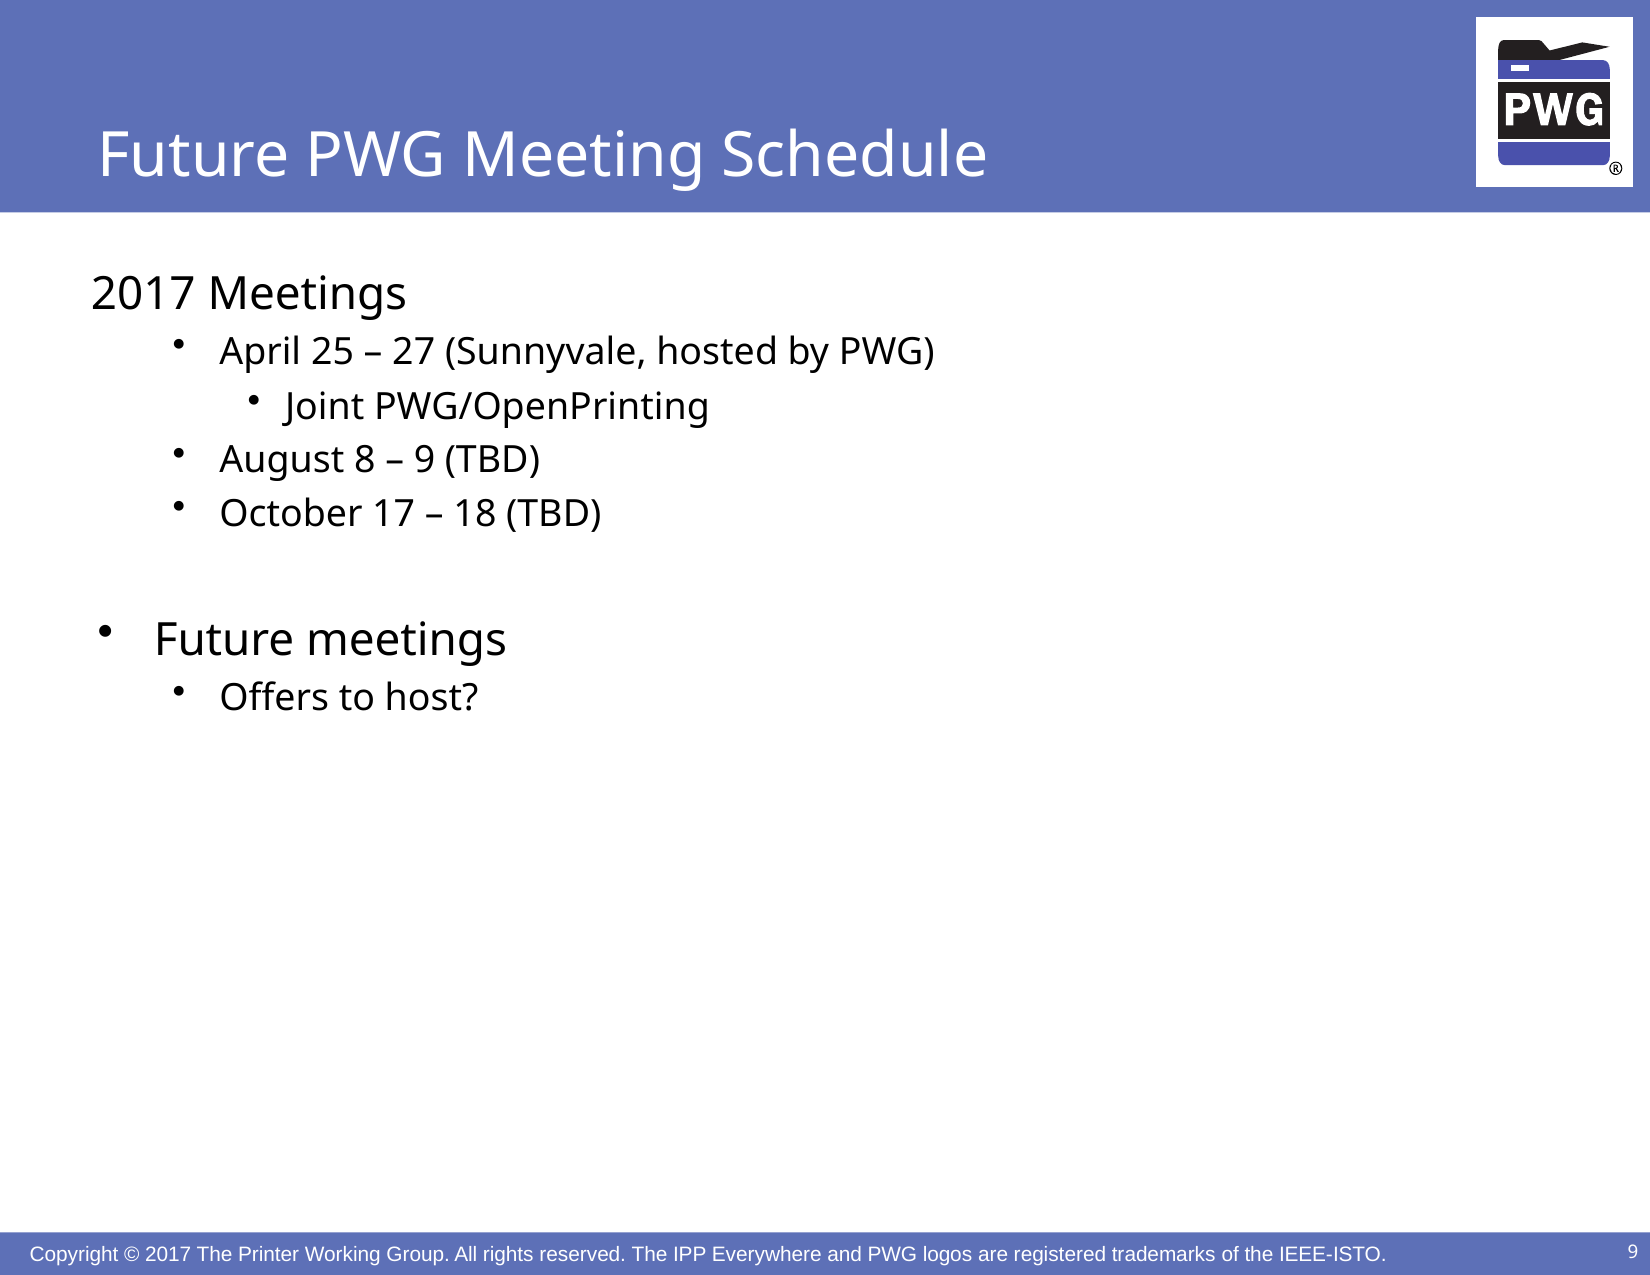

# Future PWG Meeting Schedule
2017 Meetings
April 25 – 27 (Sunnyvale, hosted by PWG)
Joint PWG/OpenPrinting
August 8 – 9 (TBD)
October 17 – 18 (TBD)
Future meetings
Offers to host?